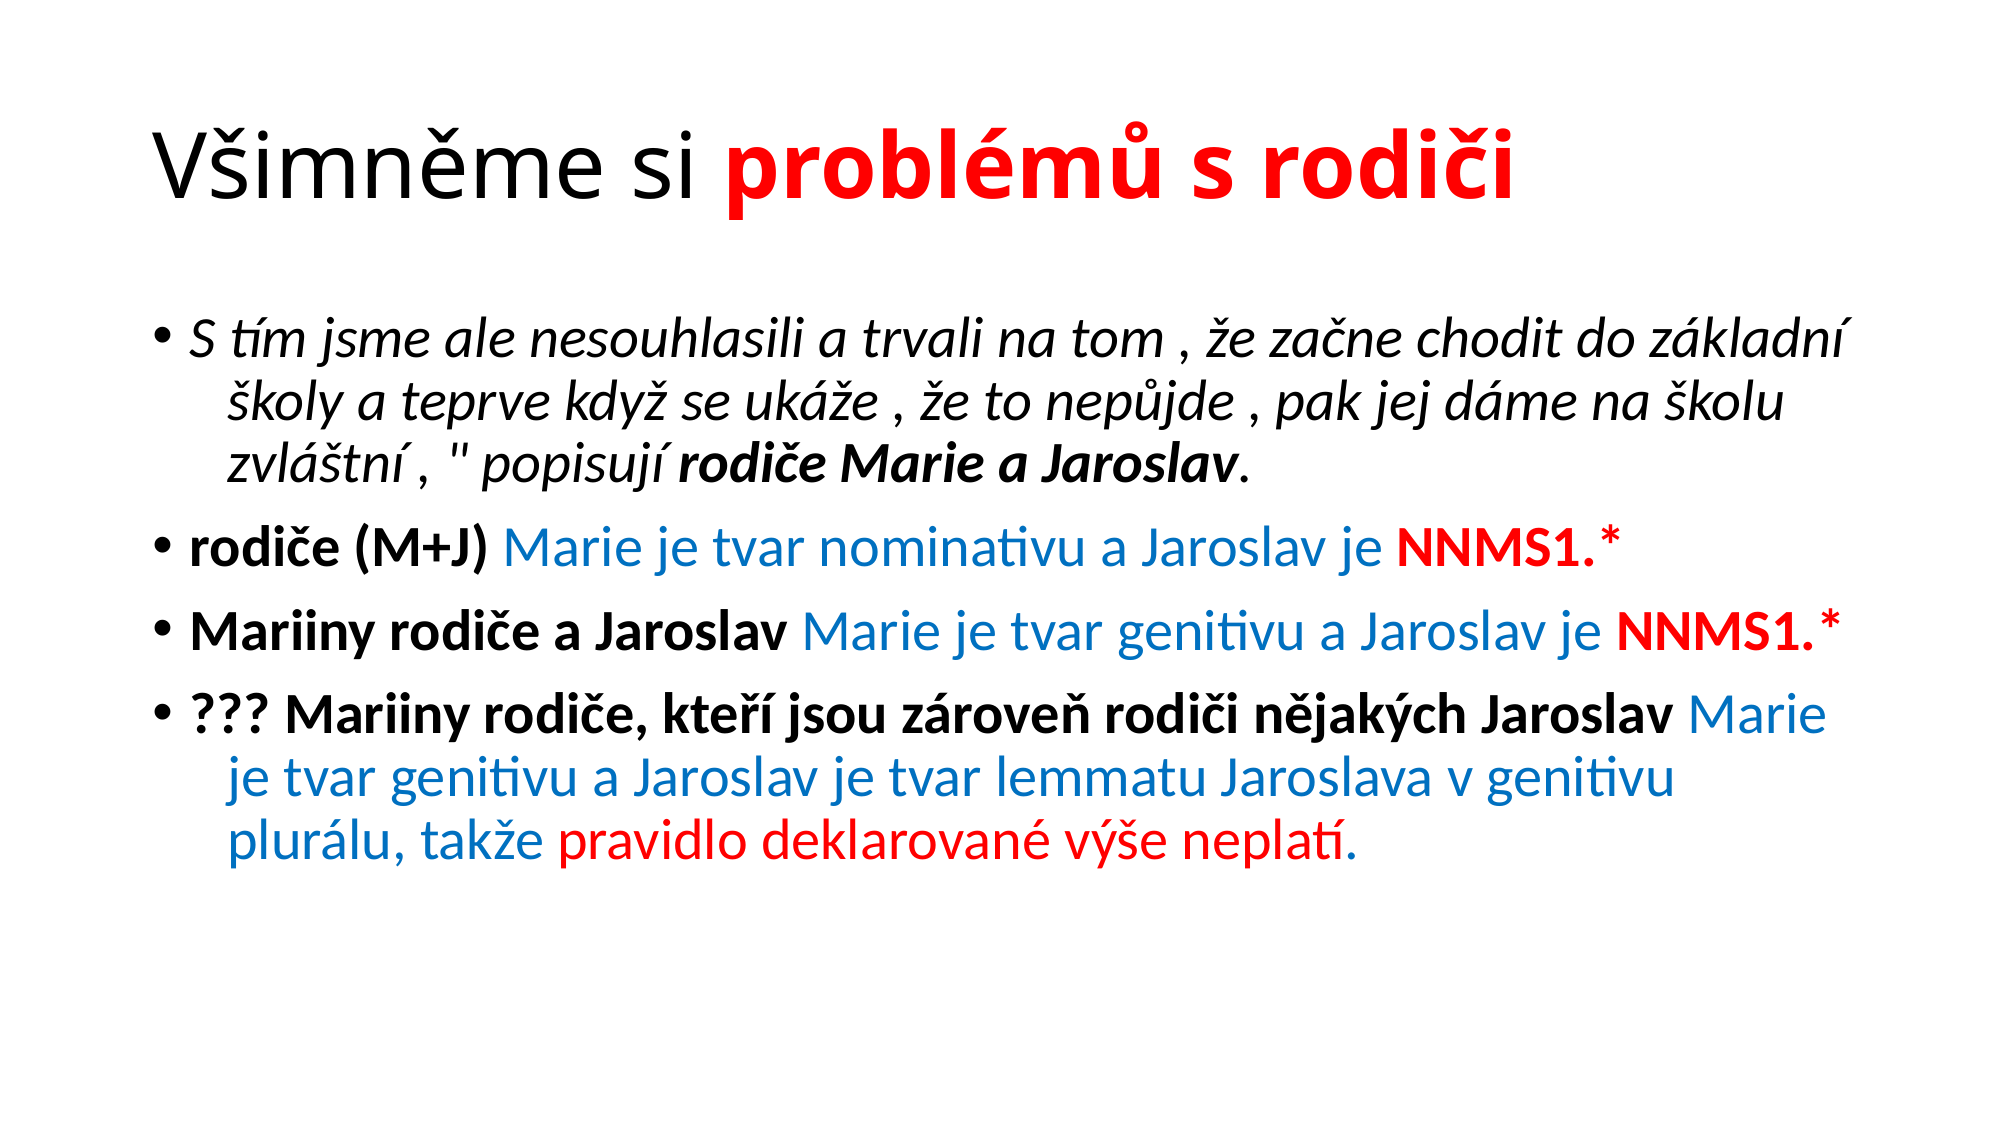

# Všimněme si problémů s rodiči
S tím jsme ale nesouhlasili a trvali na tom , že začne chodit do základní školy a teprve když se ukáže , že to nepůjde , pak jej dáme na školu zvláštní , " popisují rodiče Marie a Jaroslav.
rodiče (M+J) Marie je tvar nominativu a Jaroslav je NNMS1.*
Mariiny rodiče a Jaroslav Marie je tvar genitivu a Jaroslav je NNMS1.*
??? Mariiny rodiče, kteří jsou zároveň rodiči nějakých Jaroslav Marie je tvar genitivu a Jaroslav je tvar lemmatu Jaroslava v genitivu plurálu, takže pravidlo deklarované výše neplatí.